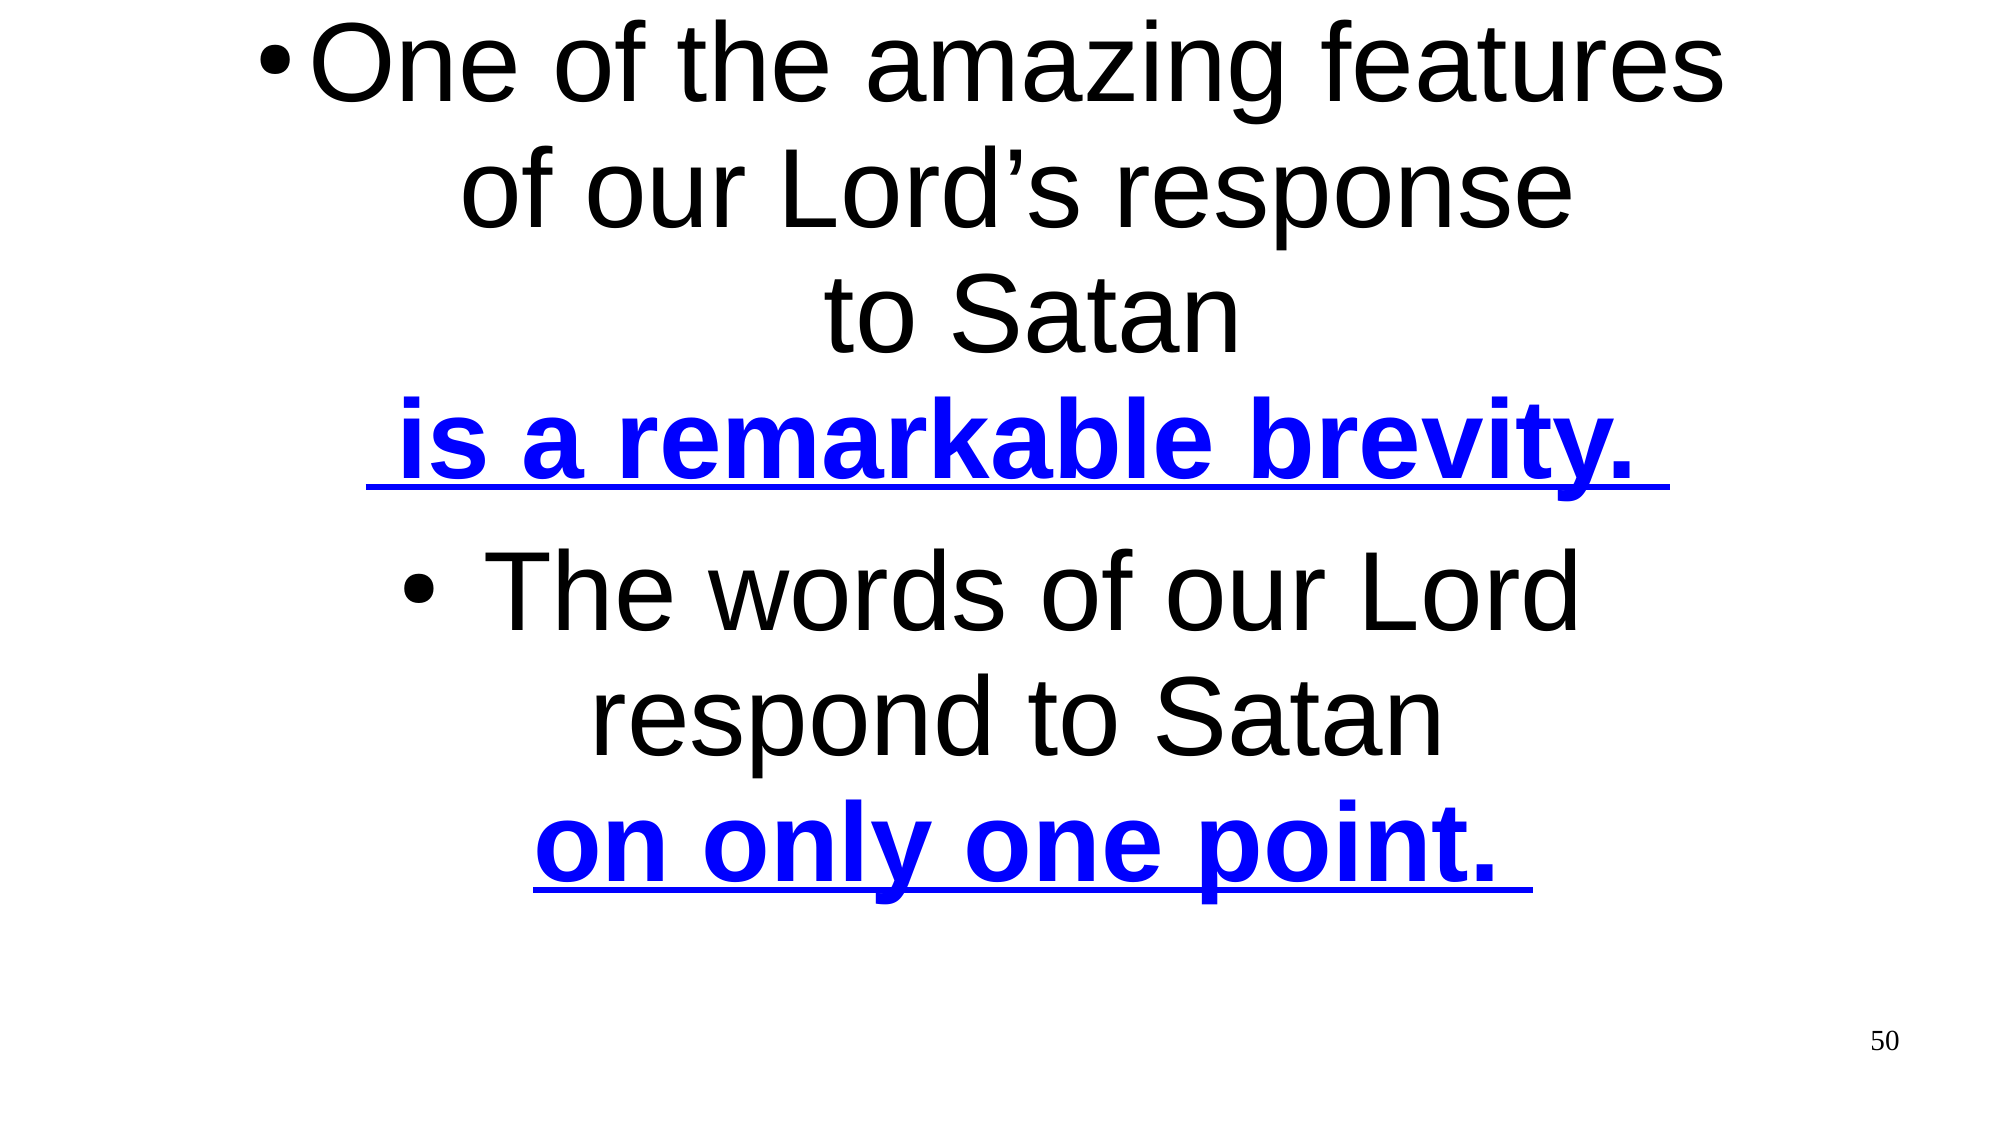

# One of the amazing features of our Lord’s response to Satan is a remarkable brevity.
 The words of our Lord
respond to Satan
on only one point.
50